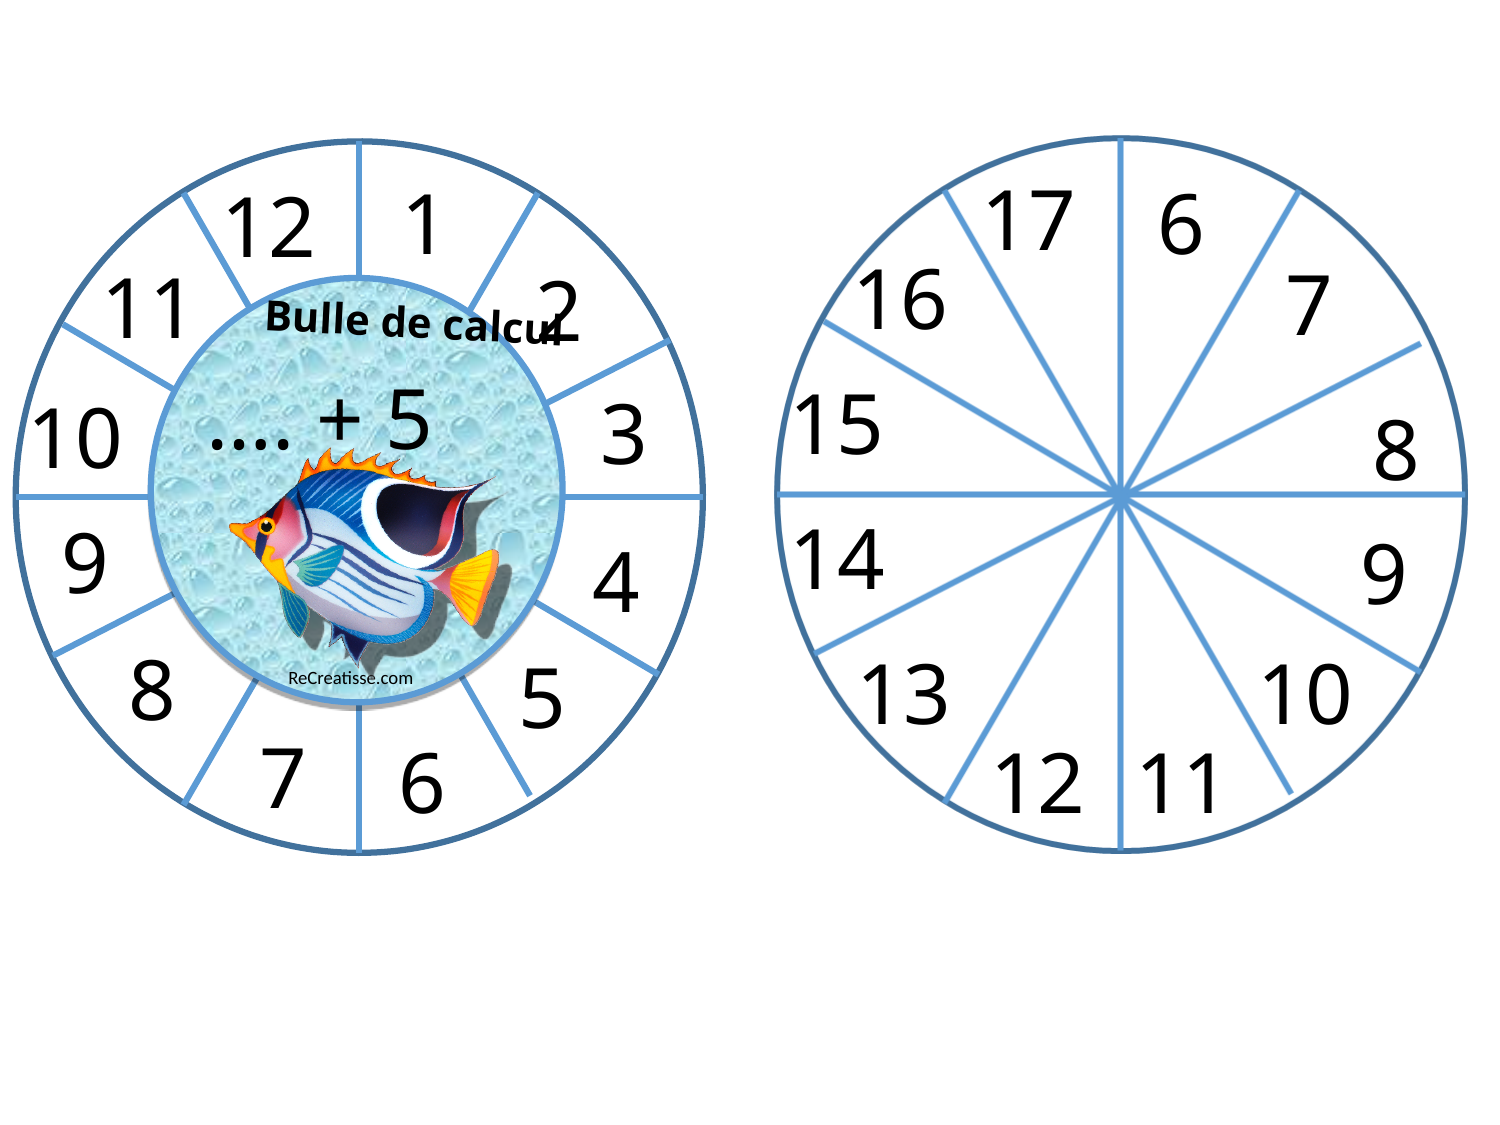

17
1
6
12
16
7
11
2
Bulle de calcul
…. + 5
15
3
10
8
14
9
9
4
8
13
10
5
ReCreatisse.com
7
11
6
12